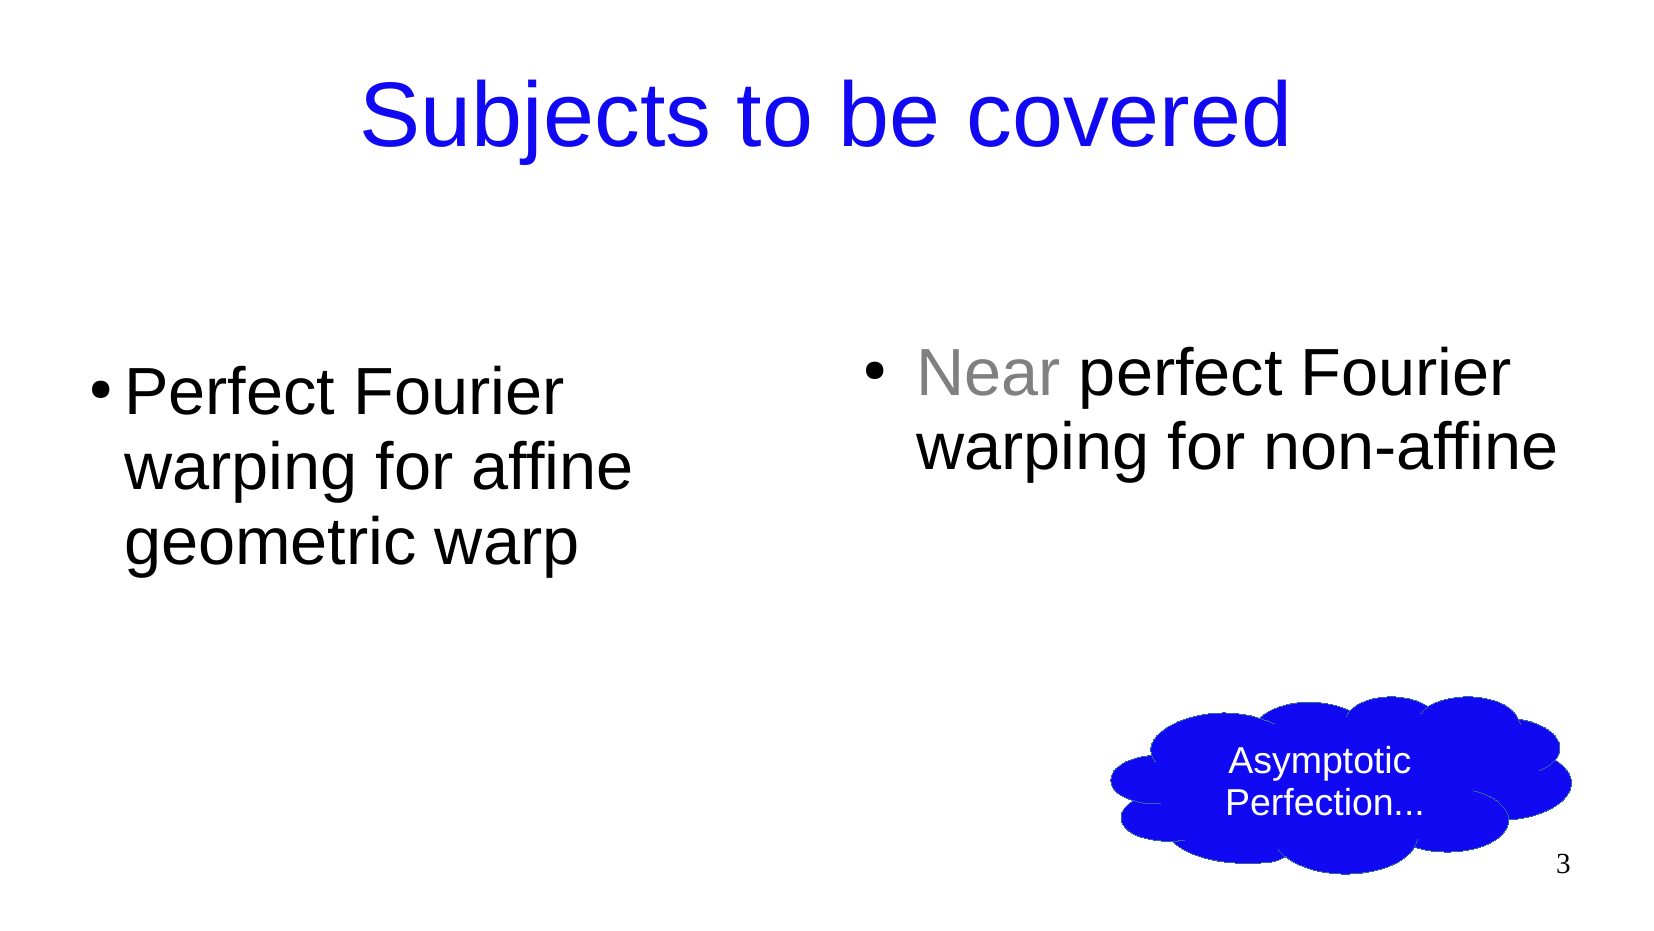

# Subjects to be covered
Near perfect Fourier warping for non-affine
Perfect Fourier warping for affine geometric warp
Asymptotic
Perfection...
3